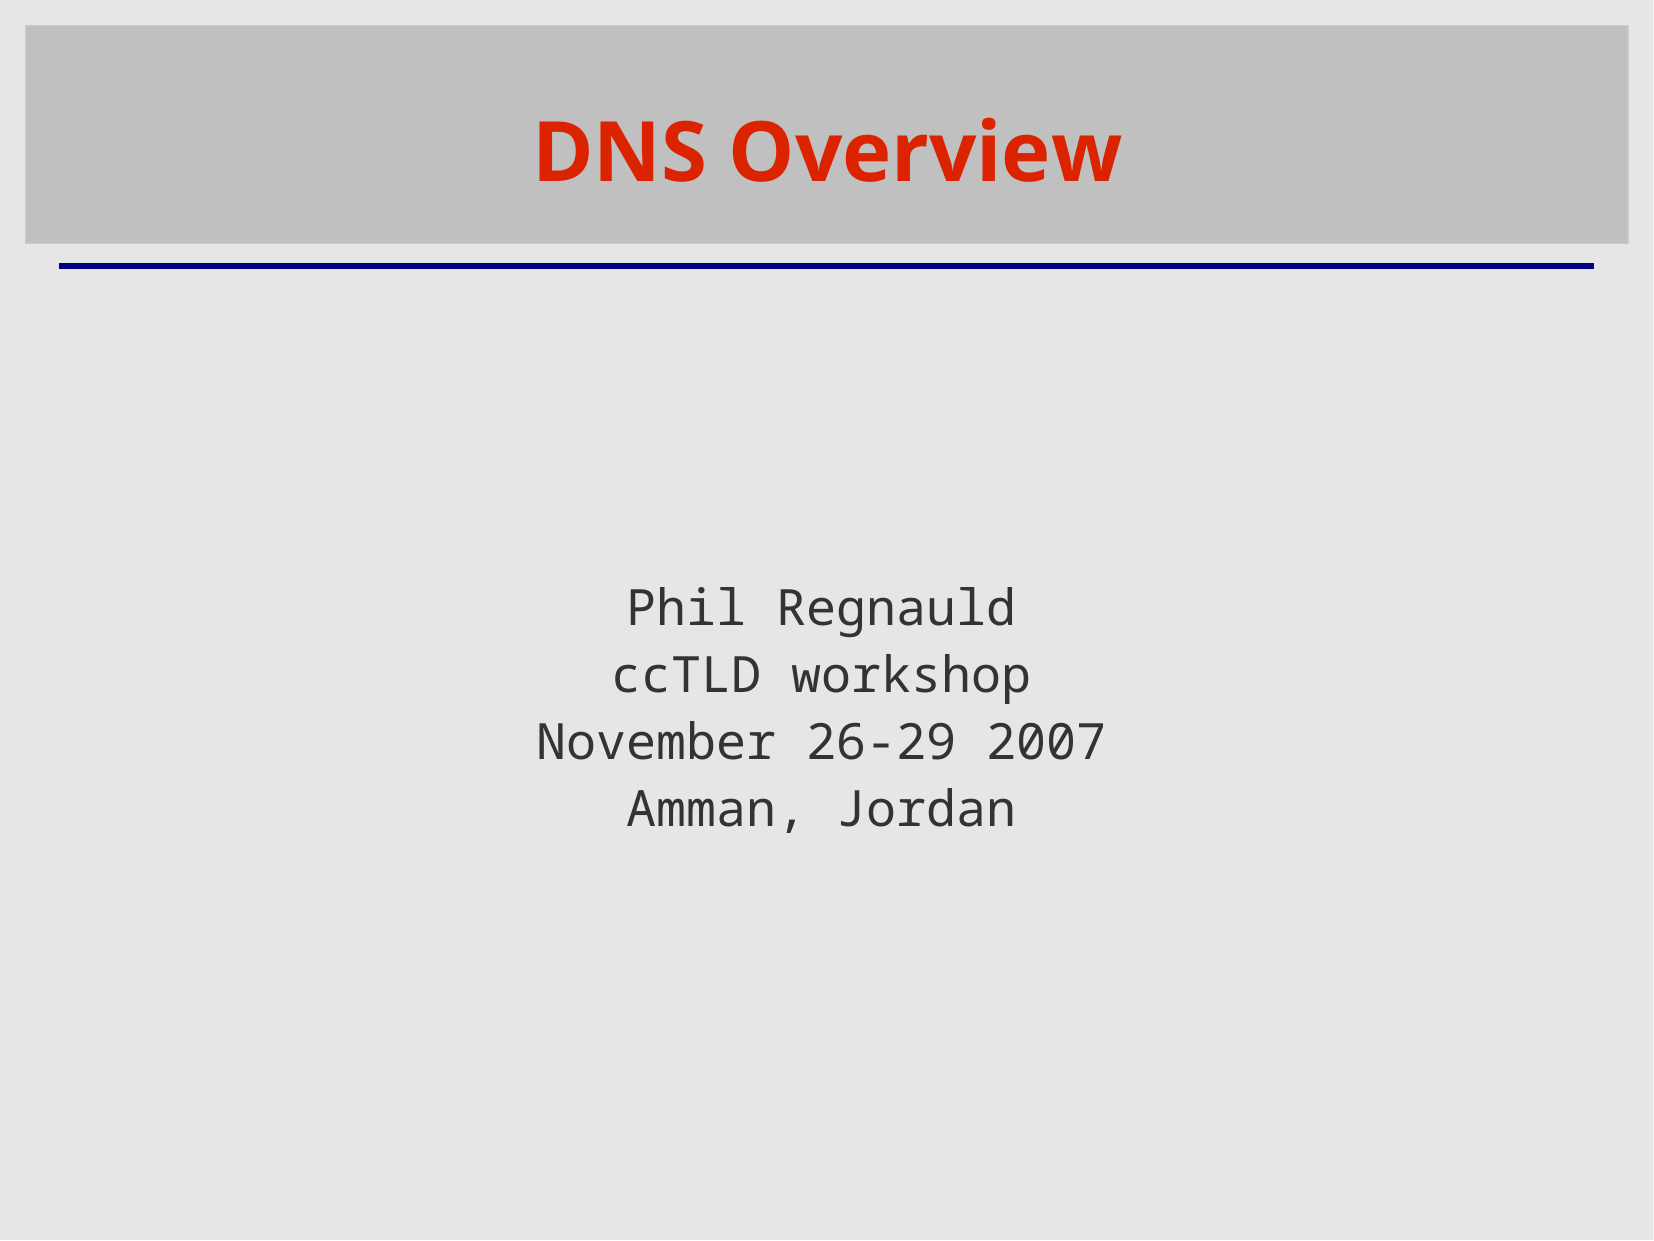

DNS Overview
# Phil Regnauld
ccTLD workshop
November 26-29 2007
Amman, Jordan